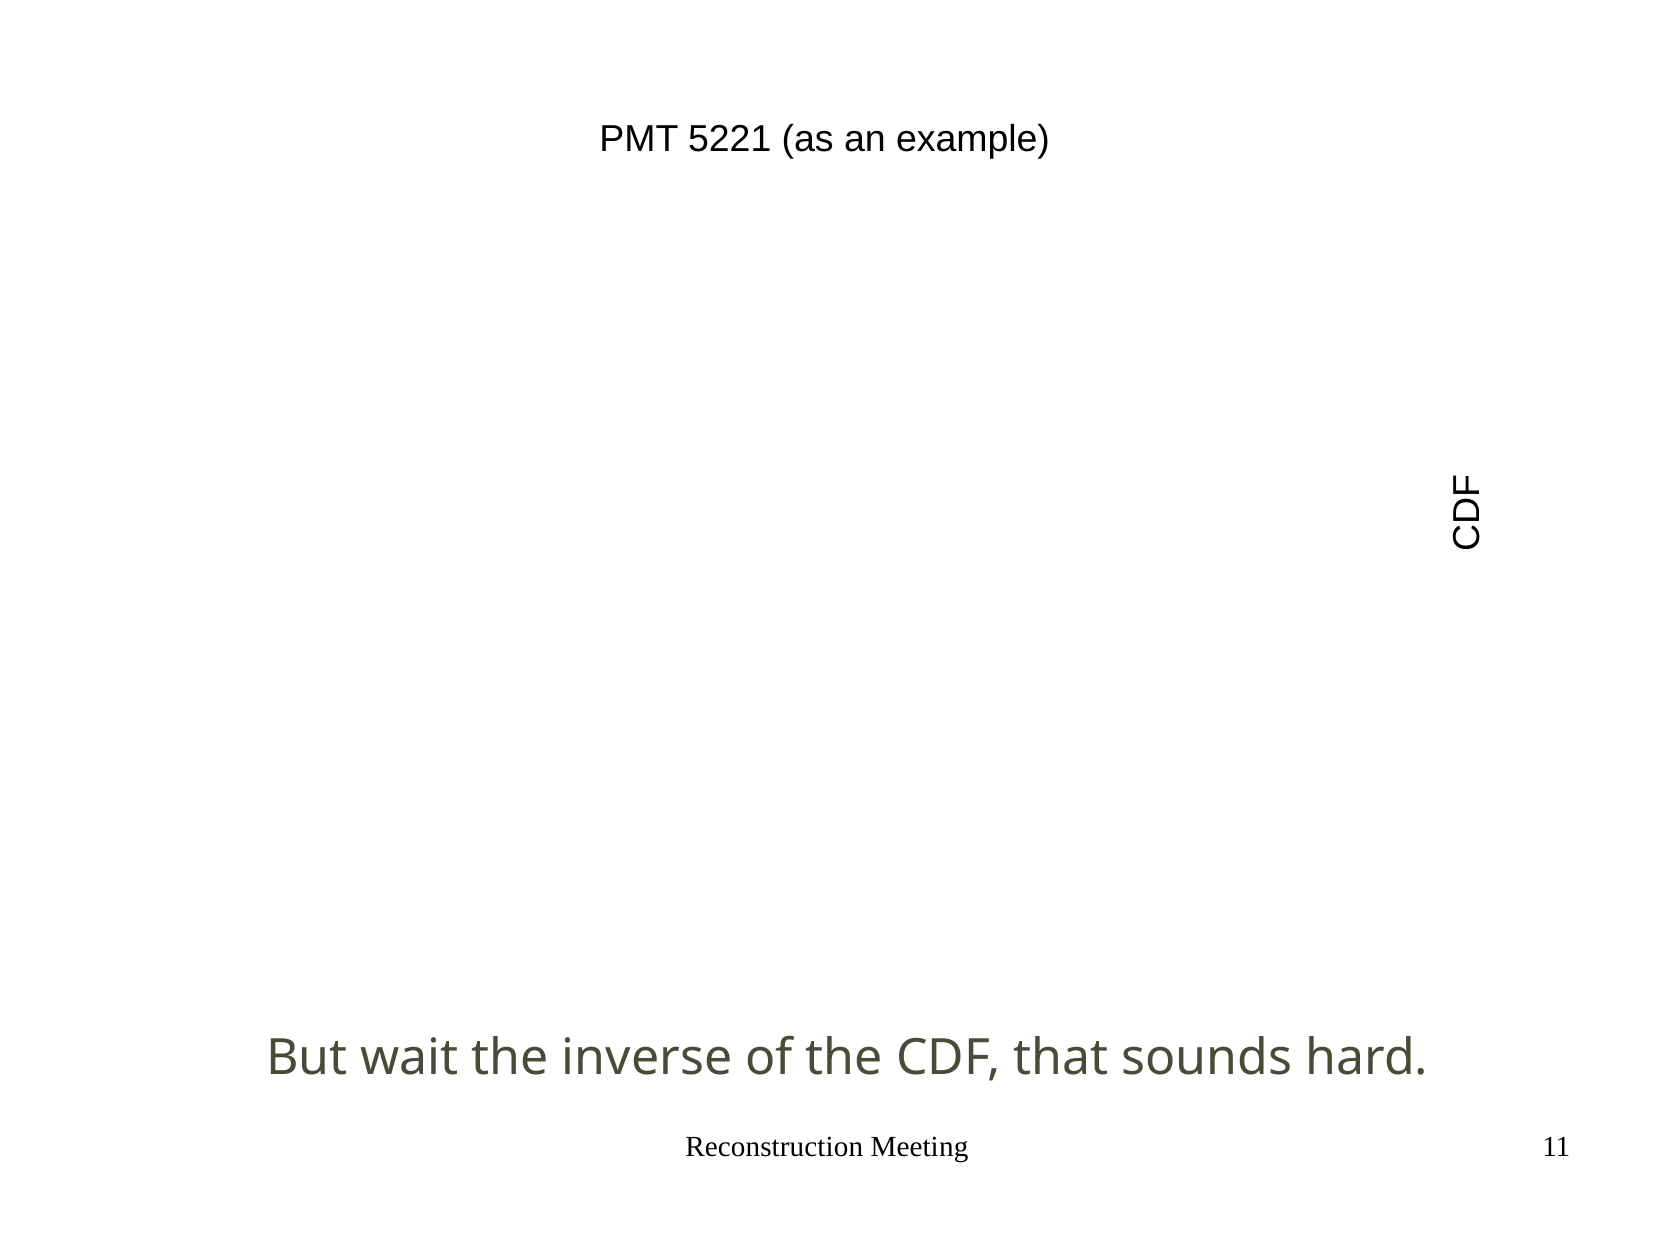

PMT 5221 (as an example)
CDF
But wait the inverse of the CDF, that sounds hard.
Reconstruction Meeting
11